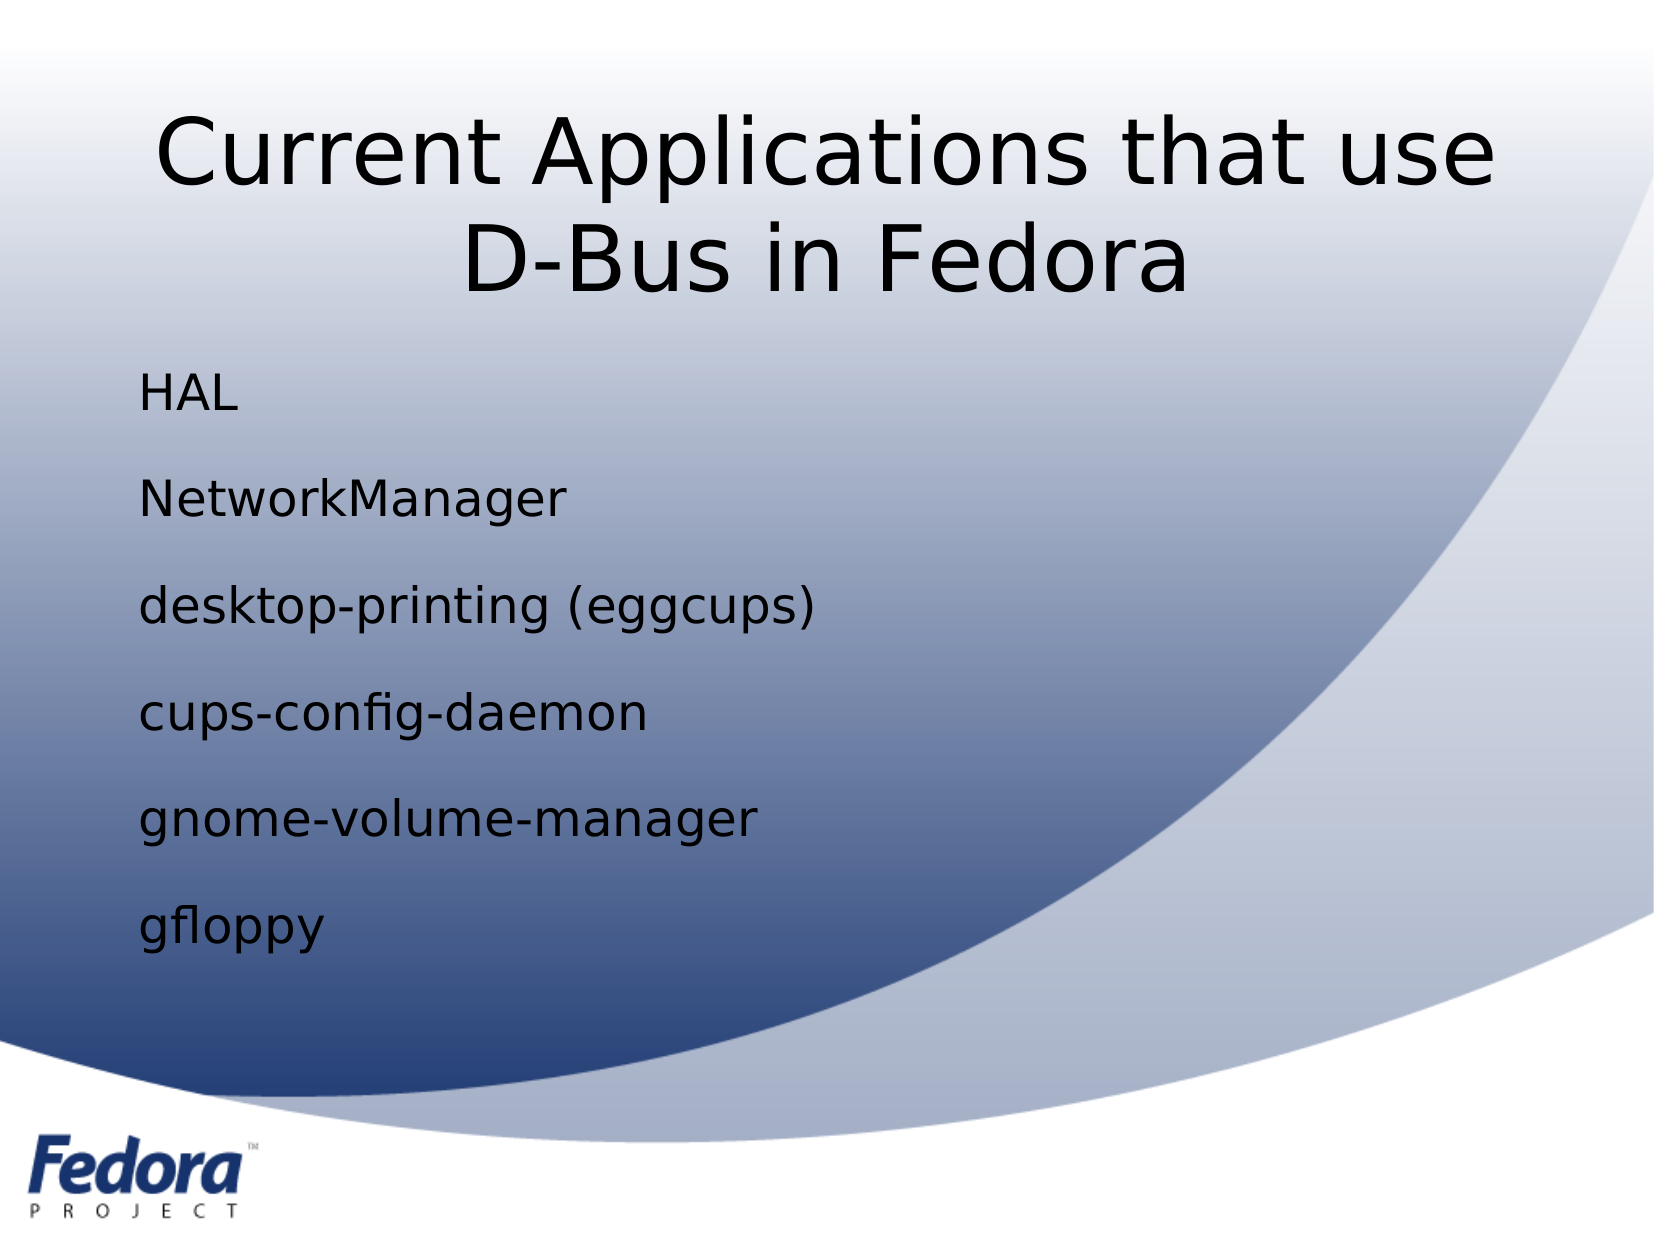

# Current Applications that use D-Bus in Fedora
HAL
NetworkManager
desktop-printing (eggcups)
cups-config-daemon
gnome-volume-manager
gfloppy